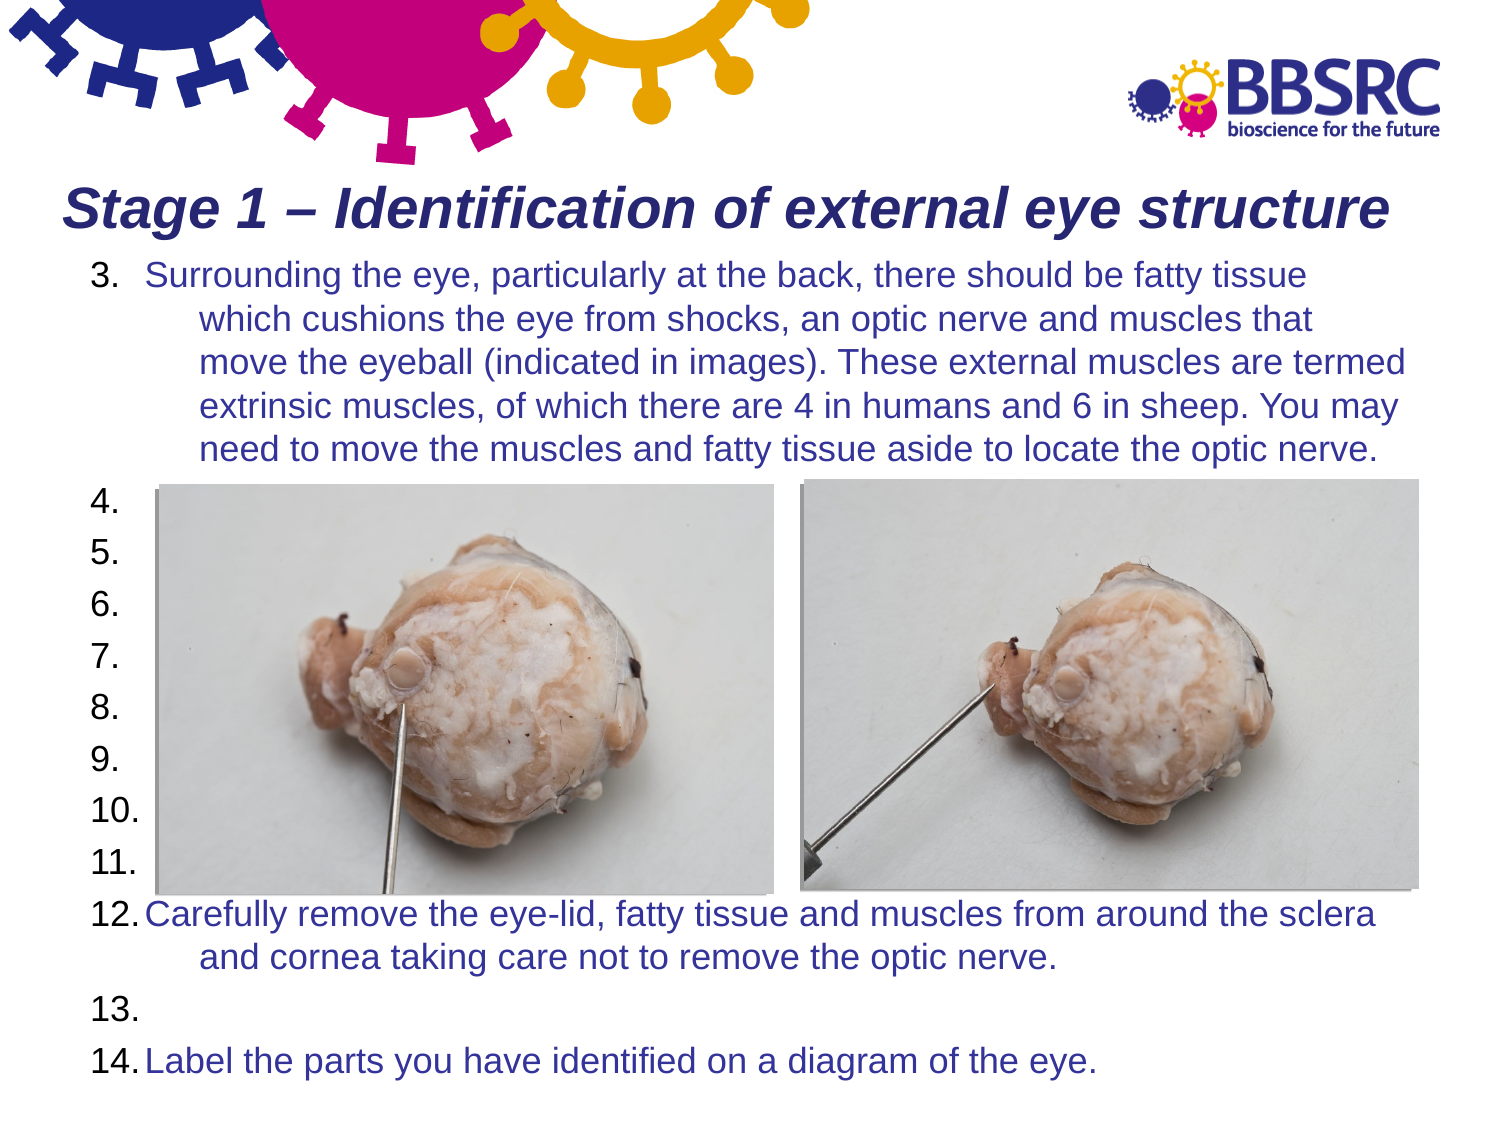

# Stage 1 – Identification of external eye structure
Surrounding the eye, particularly at the back, there should be fatty tissue which cushions the eye from shocks, an optic nerve and muscles that move the eyeball (indicated in images). These external muscles are termed extrinsic muscles, of which there are 4 in humans and 6 in sheep. You may need to move the muscles and fatty tissue aside to locate the optic nerve.
Carefully remove the eye-lid, fatty tissue and muscles from around the sclera and cornea taking care not to remove the optic nerve.
Label the parts you have identified on a diagram of the eye.